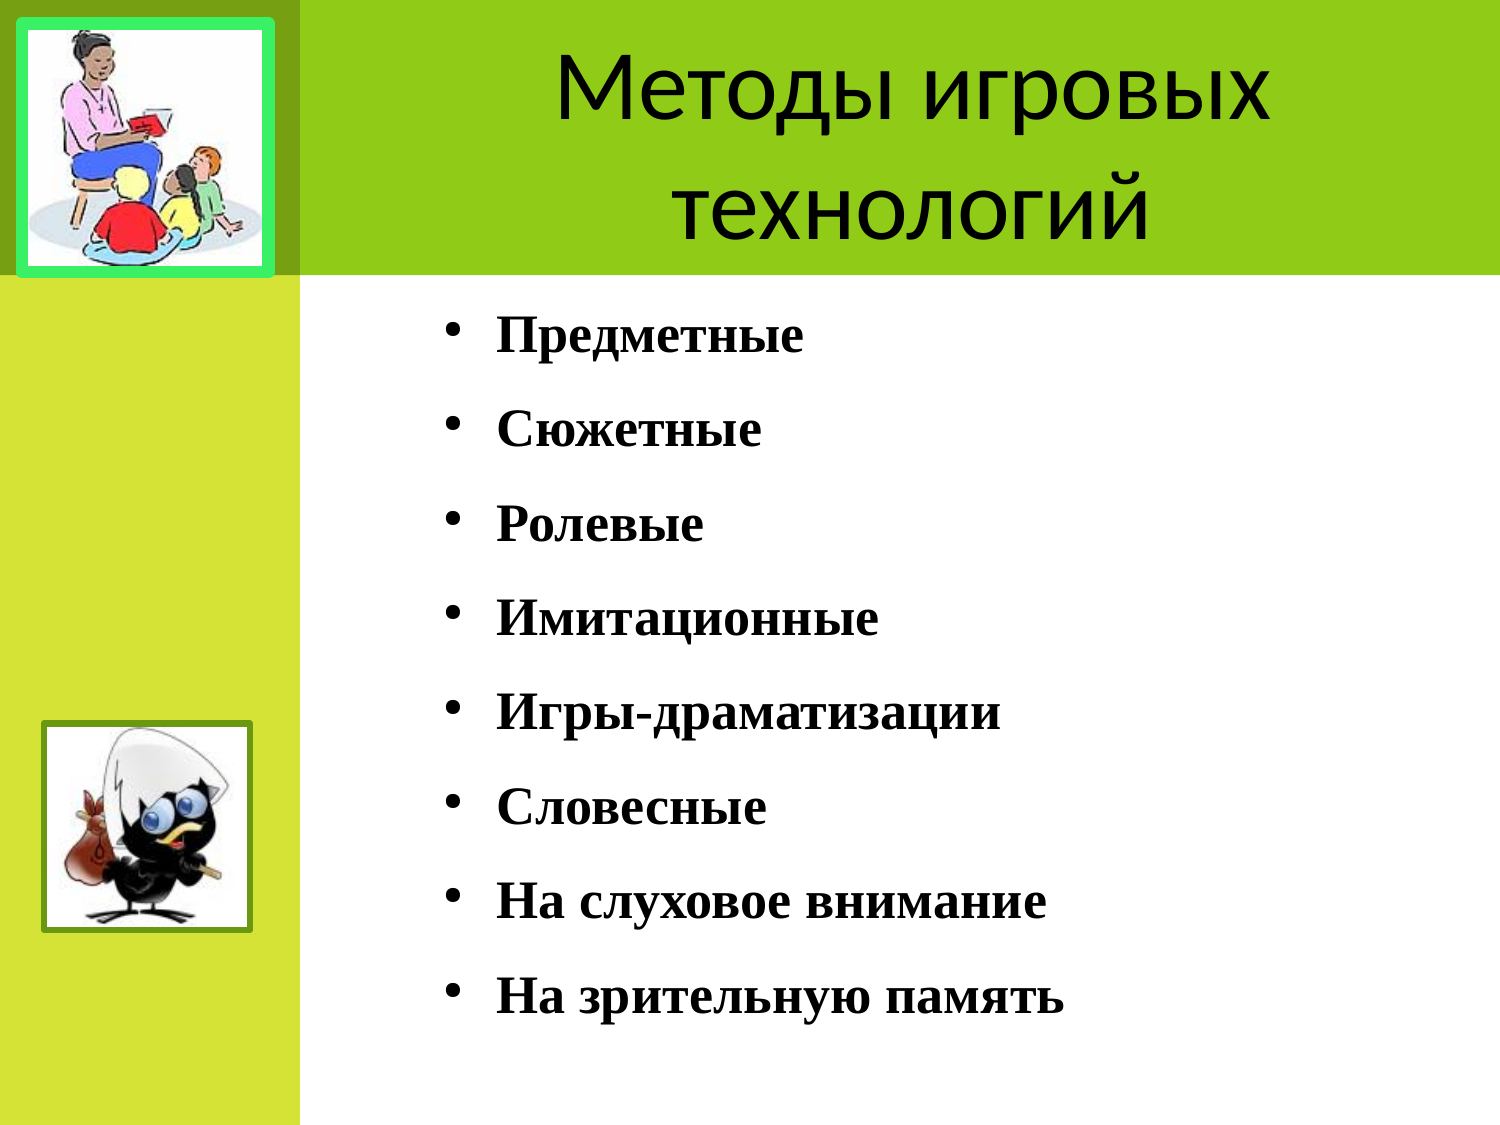

# Методы игровых технологий
Предметные
Сюжетные
Ролевые
Имитационные
Игры-драматизации
Словесные
На слуховое внимание
На зрительную память